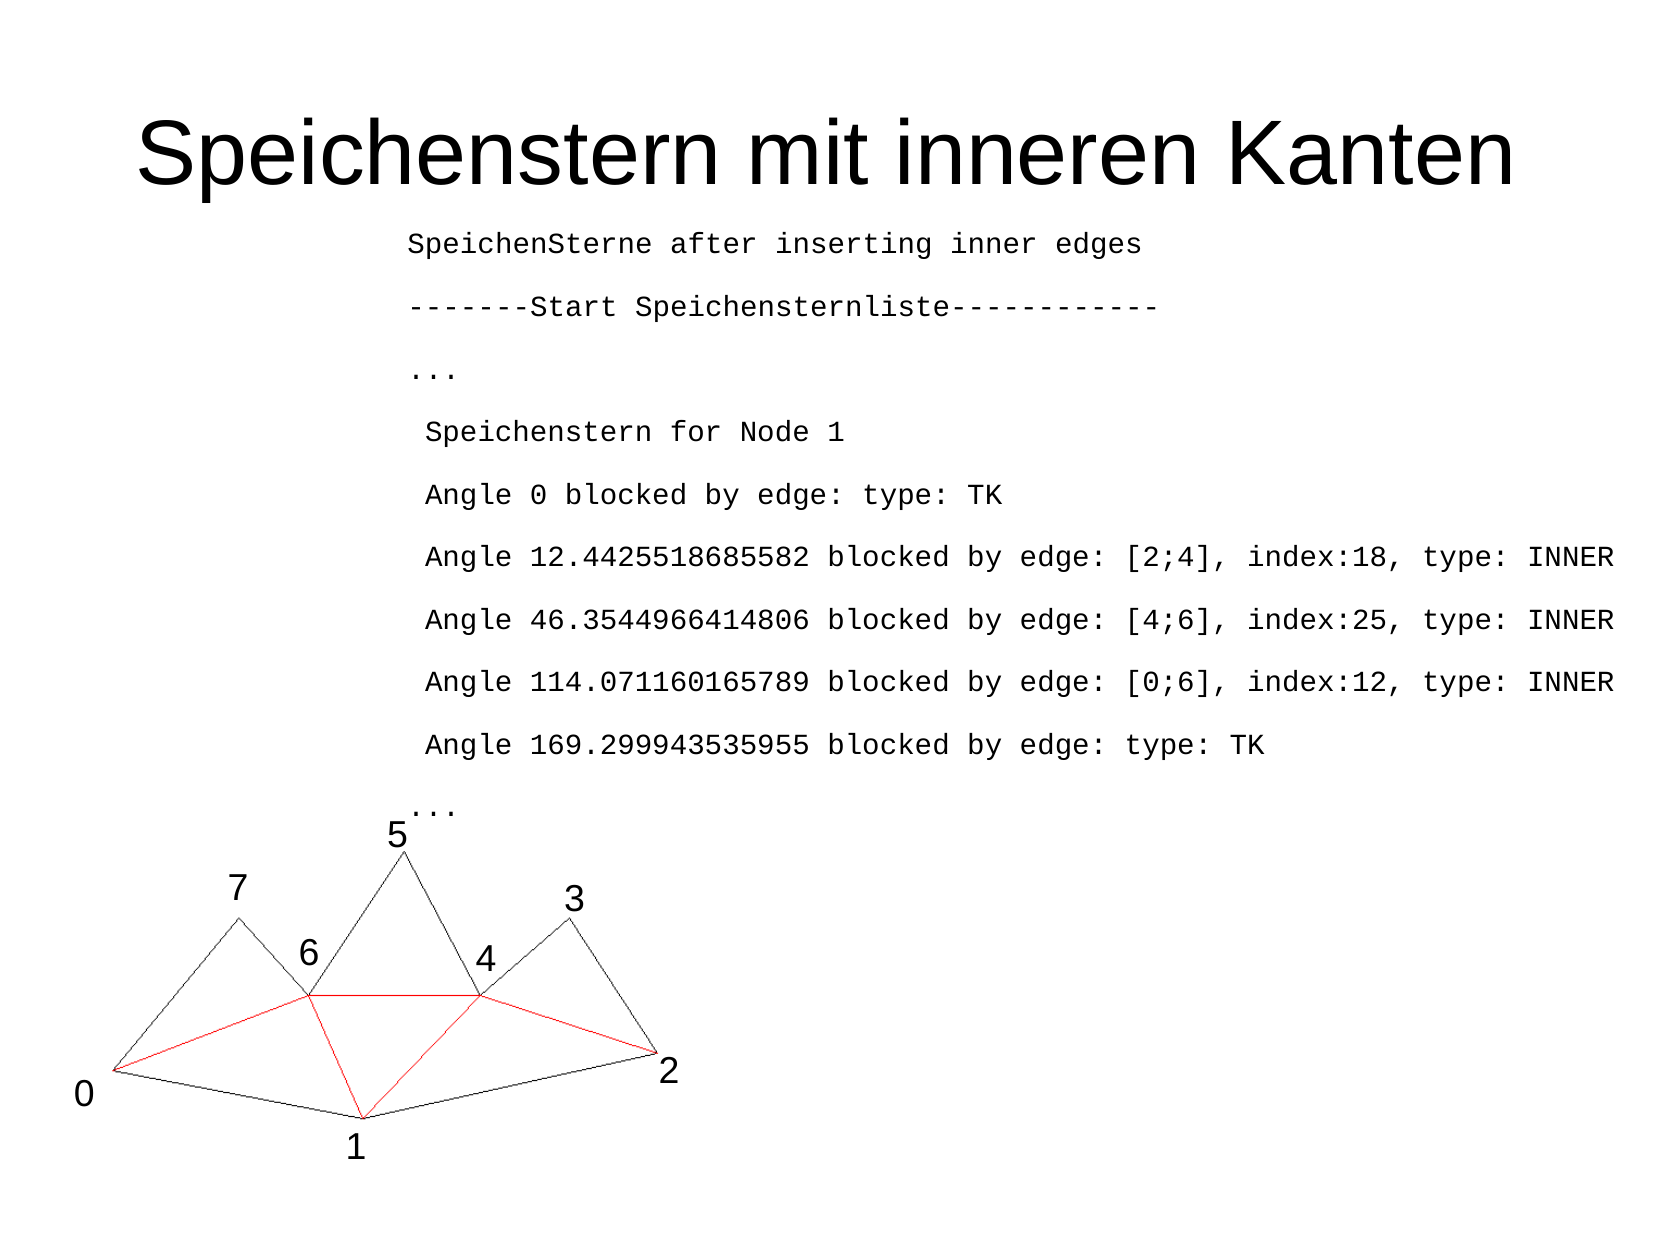

# Speichenstern mit inneren Kanten
SpeichenSterne after inserting inner edges
-------Start Speichensternliste------------
...
 Speichenstern for Node 1
 Angle 0 blocked by edge: type: TK
 Angle 12.4425518685582 blocked by edge: [2;4], index:18, type: INNER
 Angle 46.3544966414806 blocked by edge: [4;6], index:25, type: INNER
 Angle 114.071160165789 blocked by edge: [0;6], index:12, type: INNER
 Angle 169.299943535955 blocked by edge: type: TK
...
5
7
3
6
4
2
0
1